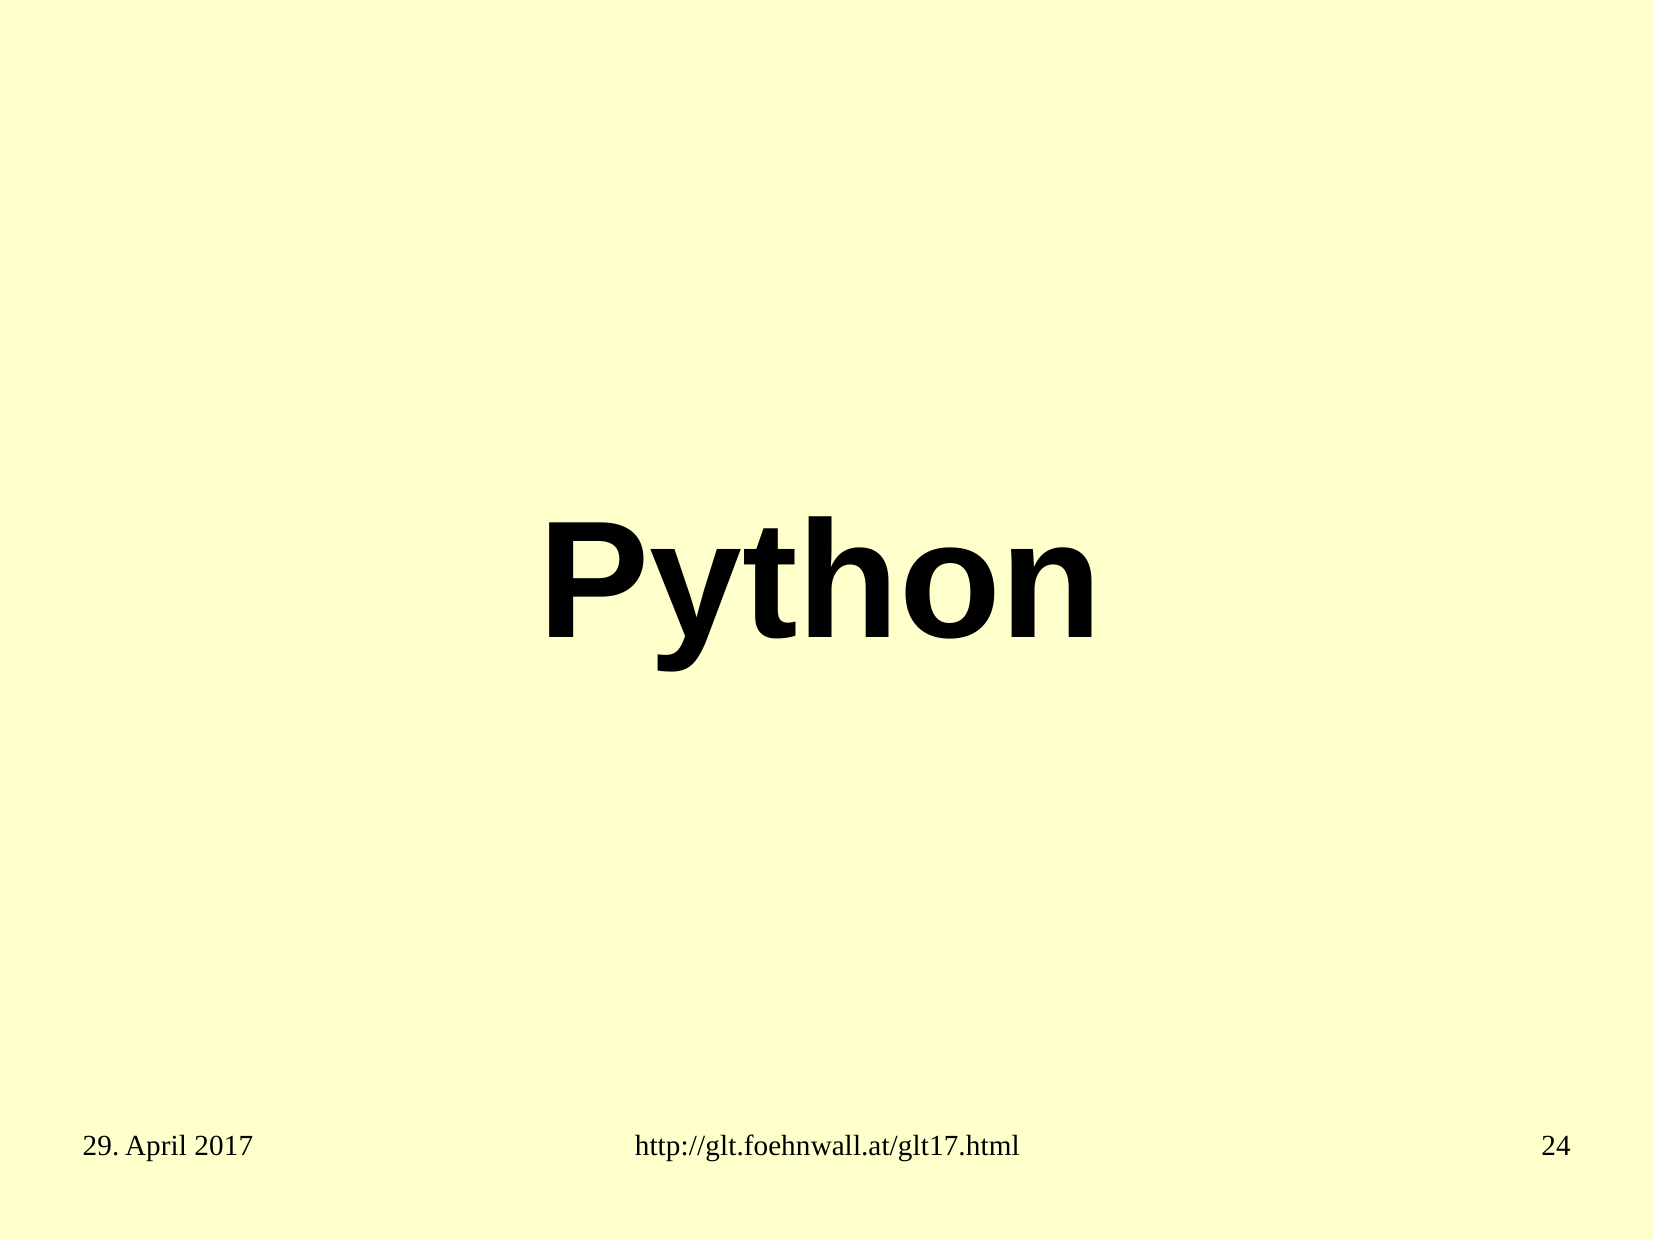

# Python
29. April 2017
http://glt.foehnwall.at/glt17.html
24